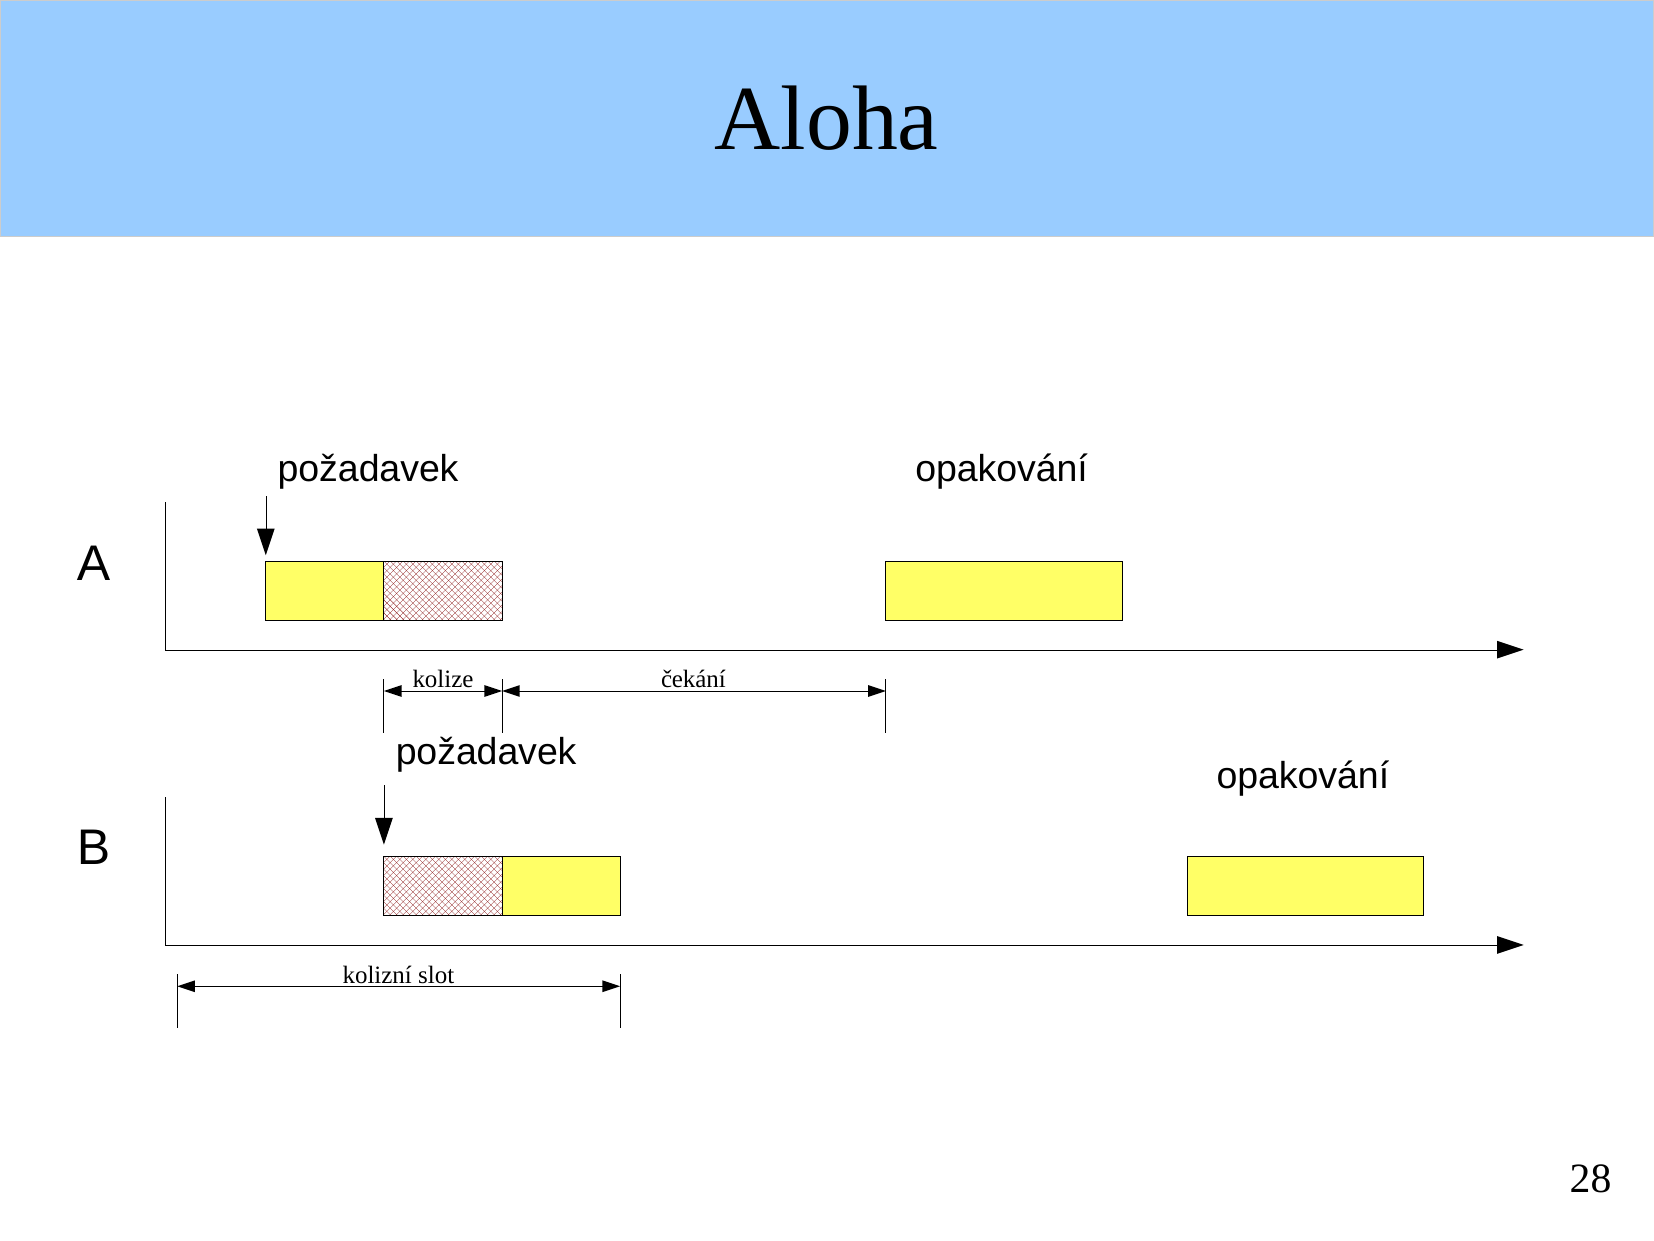

# Aloha
požadavek
opakování
A
požadavek
opakování
B